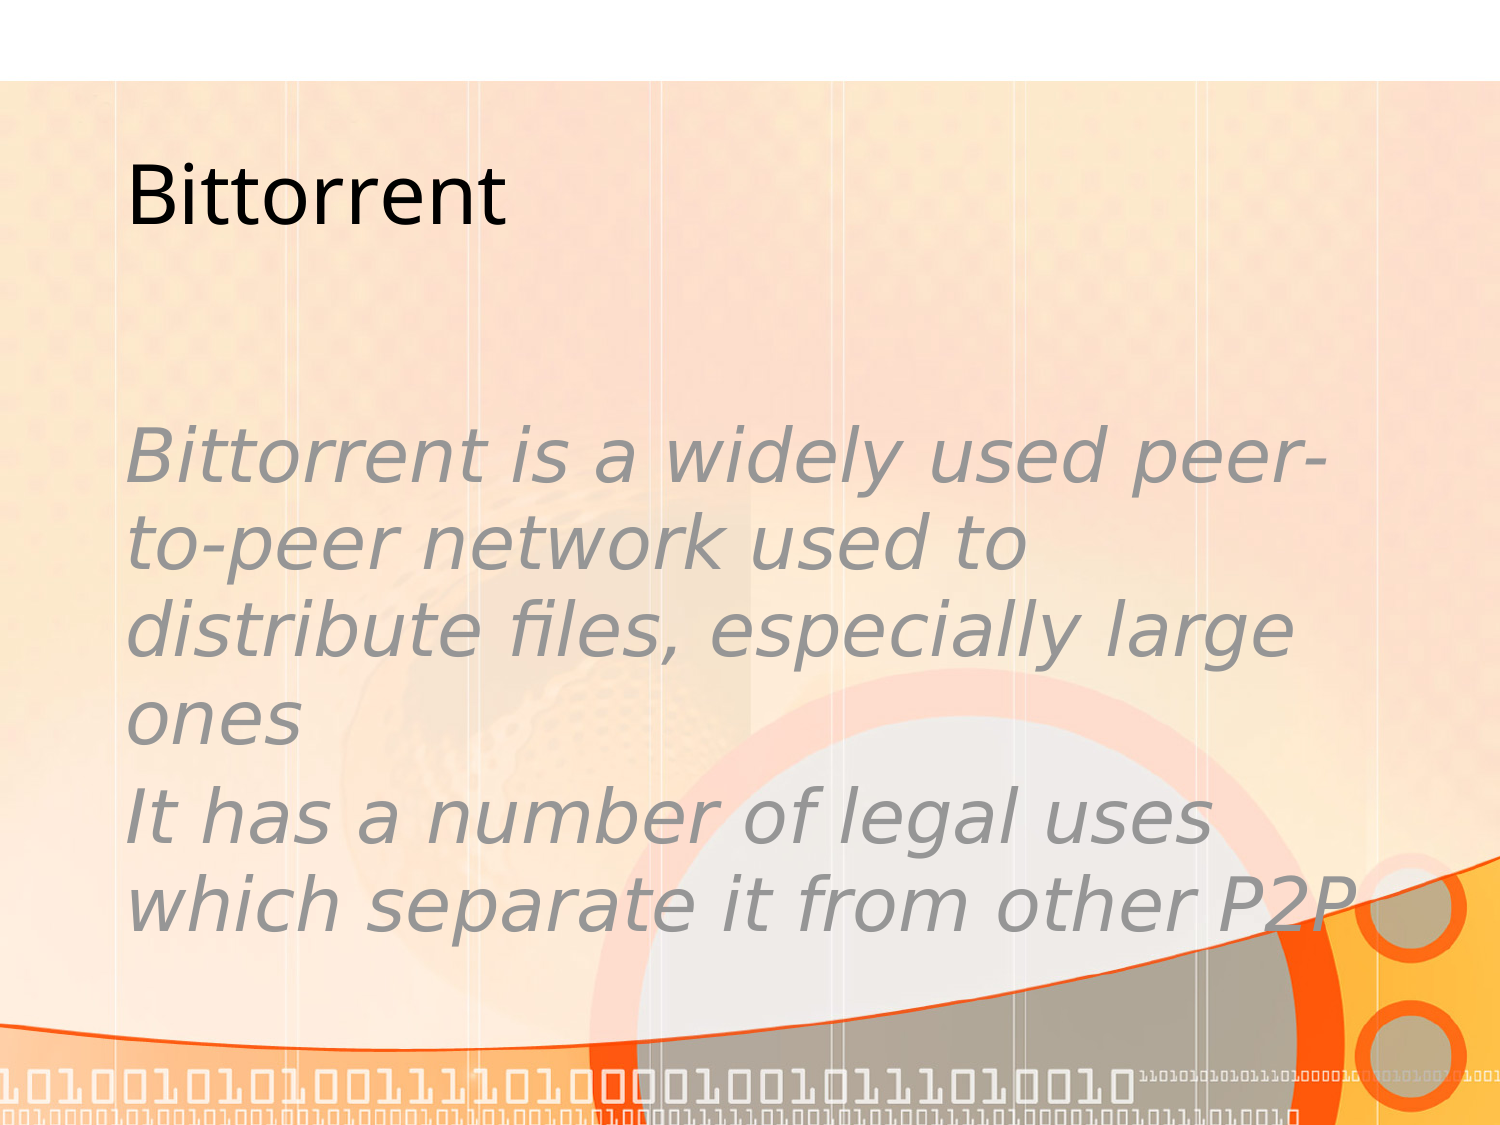

# Bittorrent
Bittorrent is a widely used peer-to-peer network used to distribute files, especially large ones
It has a number of legal uses which separate it from other P2P